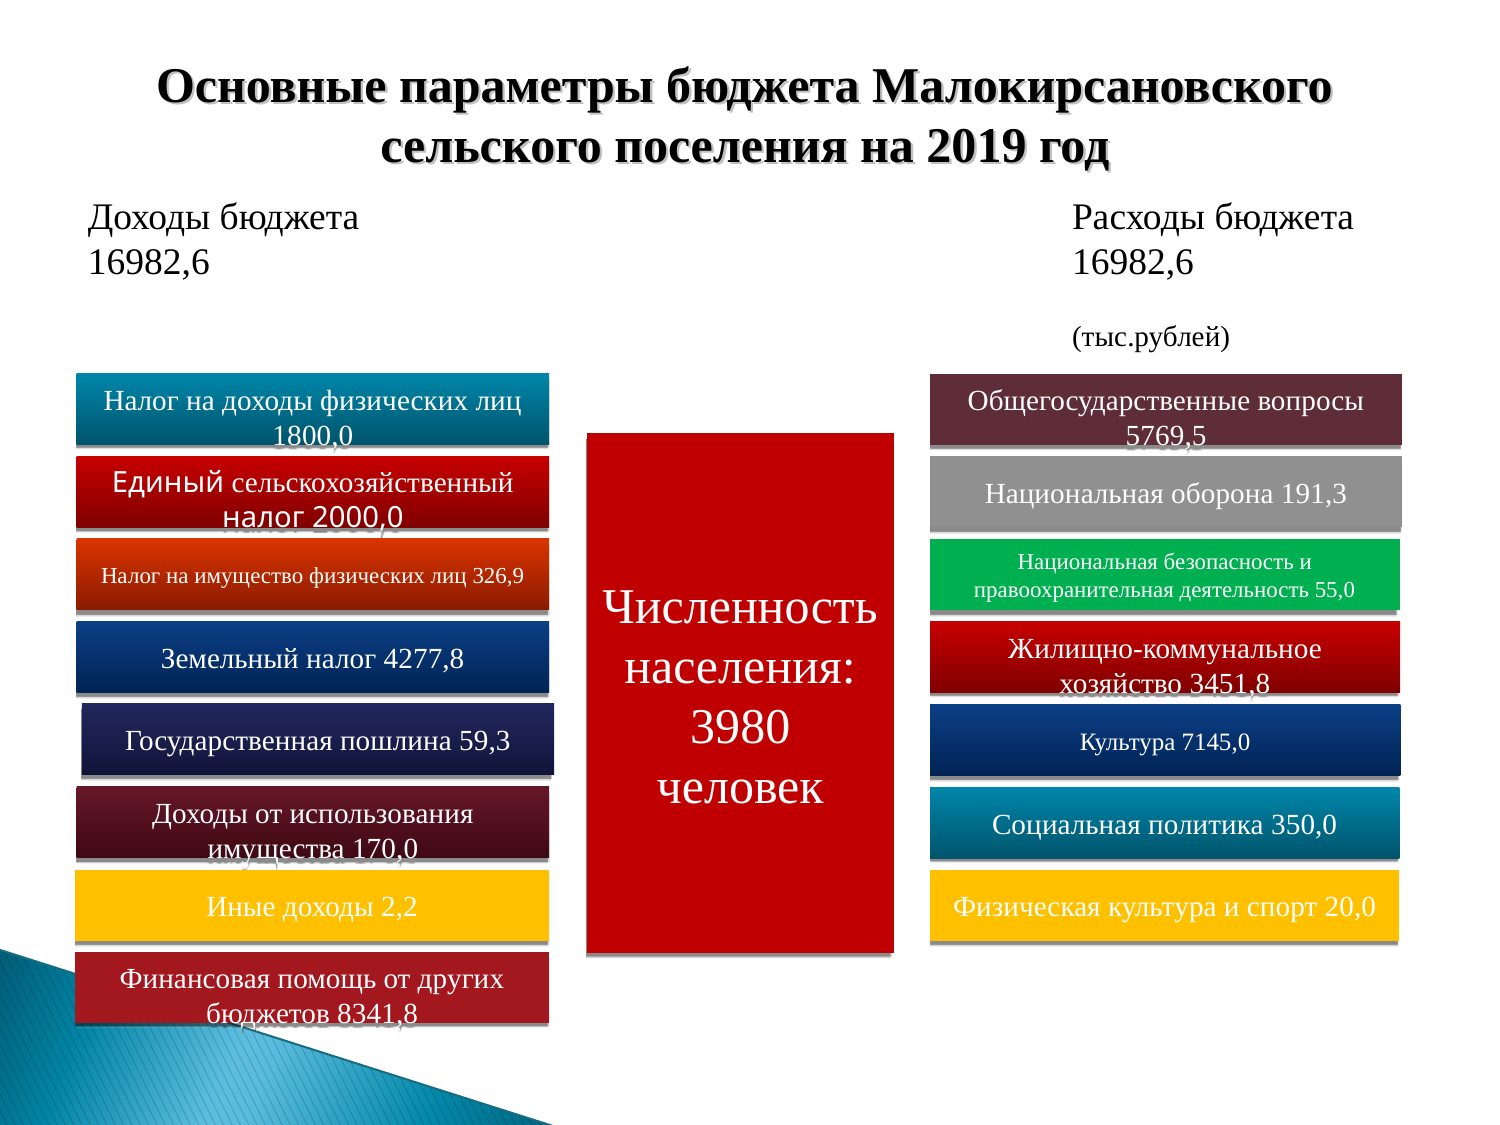

Основные параметры бюджета Малокирсановского сельского поселения на 2019 год
Доходы бюджета
16982,6
Расходы бюджета
16982,6
 (тыс.рублей)
Налог на доходы физических лиц 1800,0
Общегосударственные вопросы 5769,5
Численность населения:
3980 человек
Единый сельскохозяйственный налог 2000,0
Национальная оборона 191,3
Налог на имущество физических лиц 326,9
Национальная безопасность и правоохранительная деятельность 55,0
Земельный налог 4277,8
Жилищно-коммунальное хозяйство 3451,8
Государственная пошлина 59,3
Культура 7145,0
Доходы от использования имущества 170,0
Социальная политика 350,0
Иные доходы 2,2
Физическая культура и спорт 20,0
Финансовая помощь от других бюджетов 8341,8